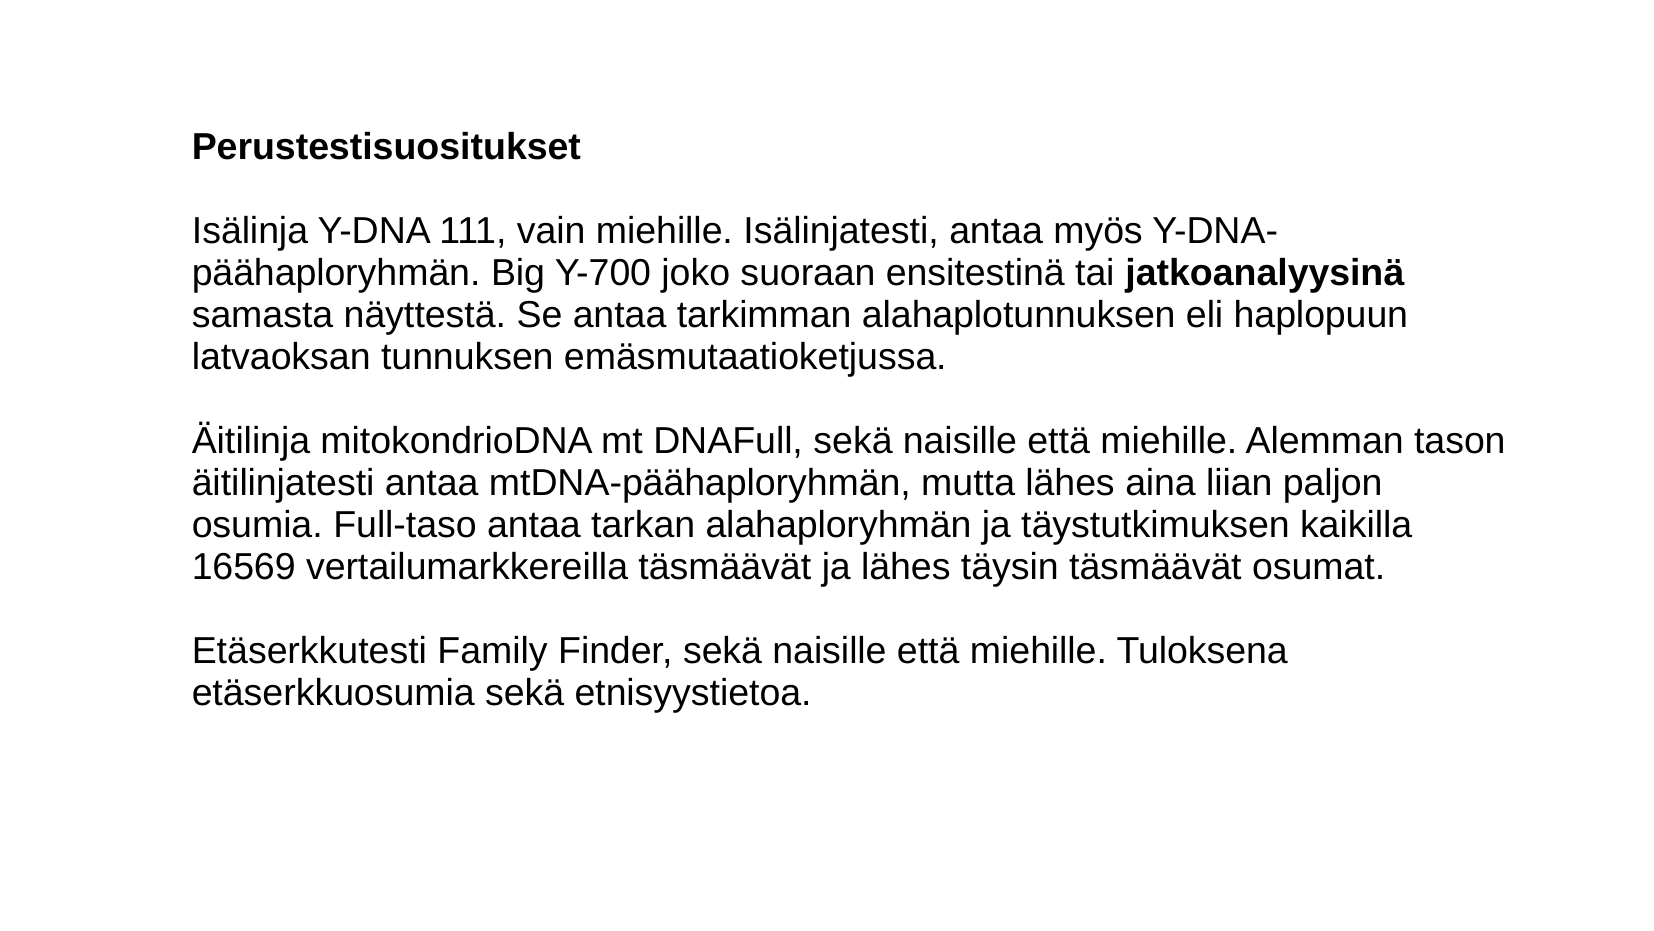

Perustestisuositukset
Isälinja Y-DNA 111, vain miehille. Isälinjatesti, antaa myös Y-DNA-päähaploryhmän. Big Y-700 joko suoraan ensitestinä tai jatkoanalyysinä samasta näyttestä. Se antaa tarkimman alahaplotunnuksen eli haplopuun latvaoksan tunnuksen emäsmutaatioketjussa.
Äitilinja mitokondrioDNA mt DNAFull, sekä naisille että miehille. Alemman tason äitilinjatesti antaa mtDNA-päähaploryhmän, mutta lähes aina liian paljon osumia. Full-taso antaa tarkan alahaploryhmän ja täystutkimuksen kaikilla 16569 vertailumarkkereilla täsmäävät ja lähes täysin täsmäävät osumat.
Etäserkkutesti Family Finder, sekä naisille että miehille. Tuloksena etäserkkuosumia sekä etnisyystietoa.